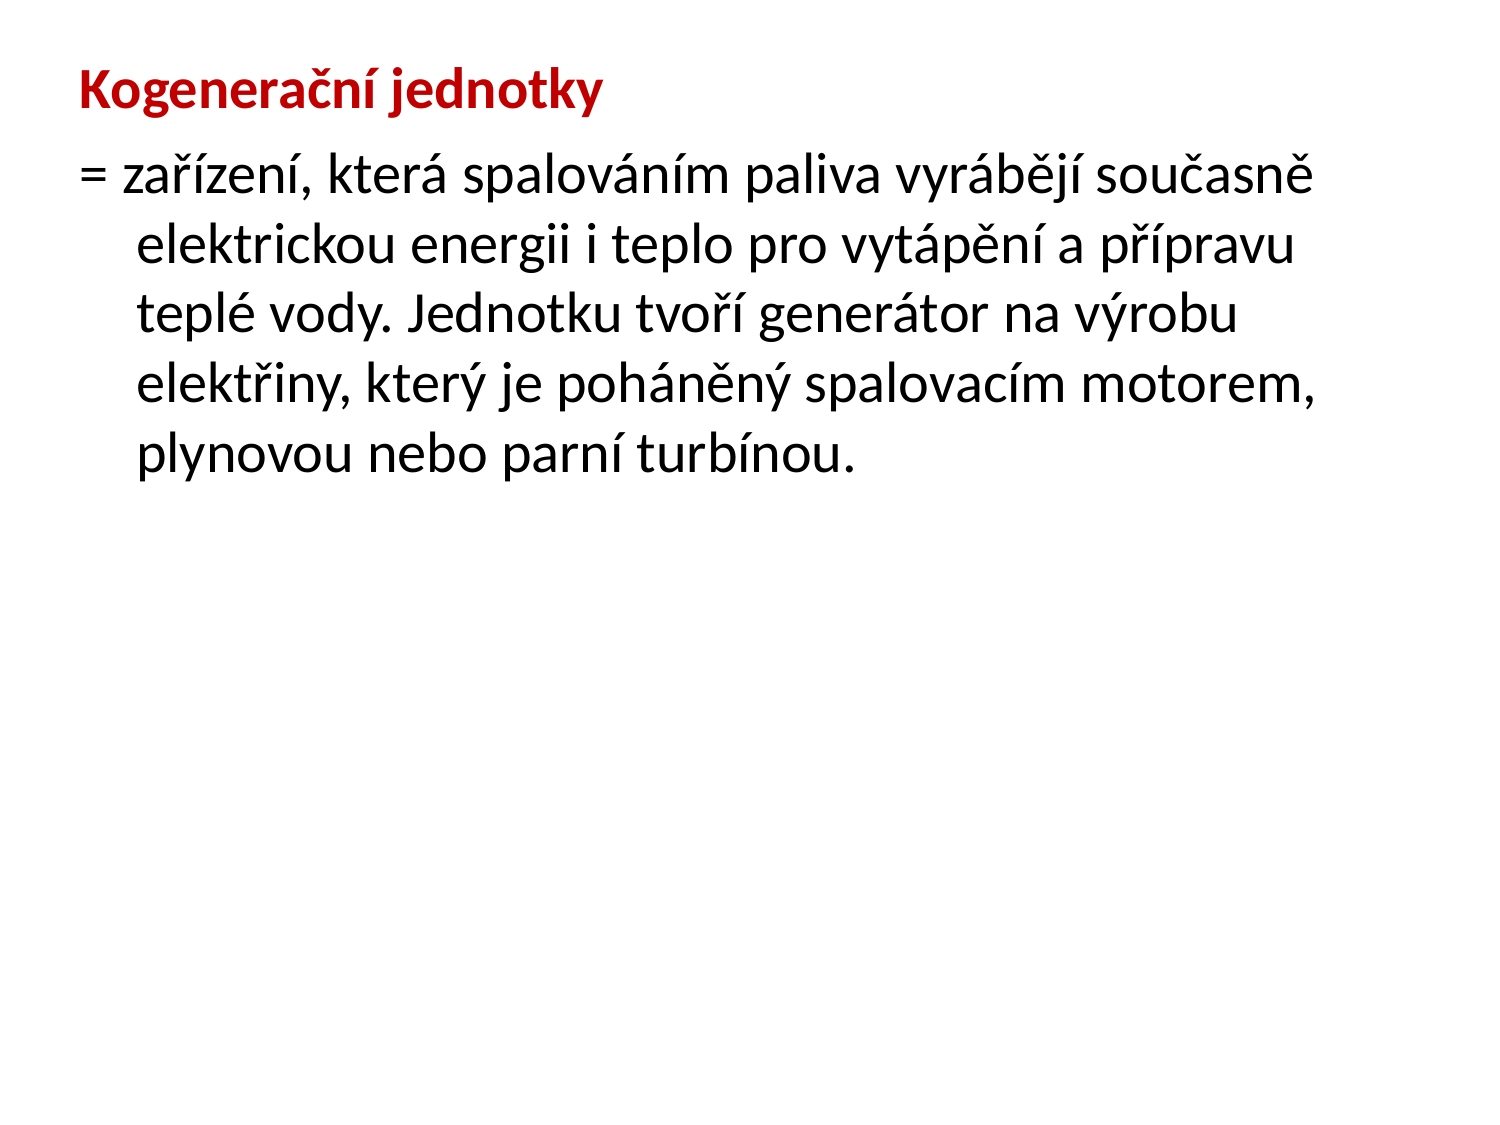

#
Kogenerační jednotky
= zařízení, která spalováním paliva vyrábějí současně elektrickou energii i teplo pro vytápění a přípravu teplé vody. Jednotku tvoří generátor na výrobu elektřiny, který je poháněný spalovacím motorem, plynovou nebo parní turbínou.